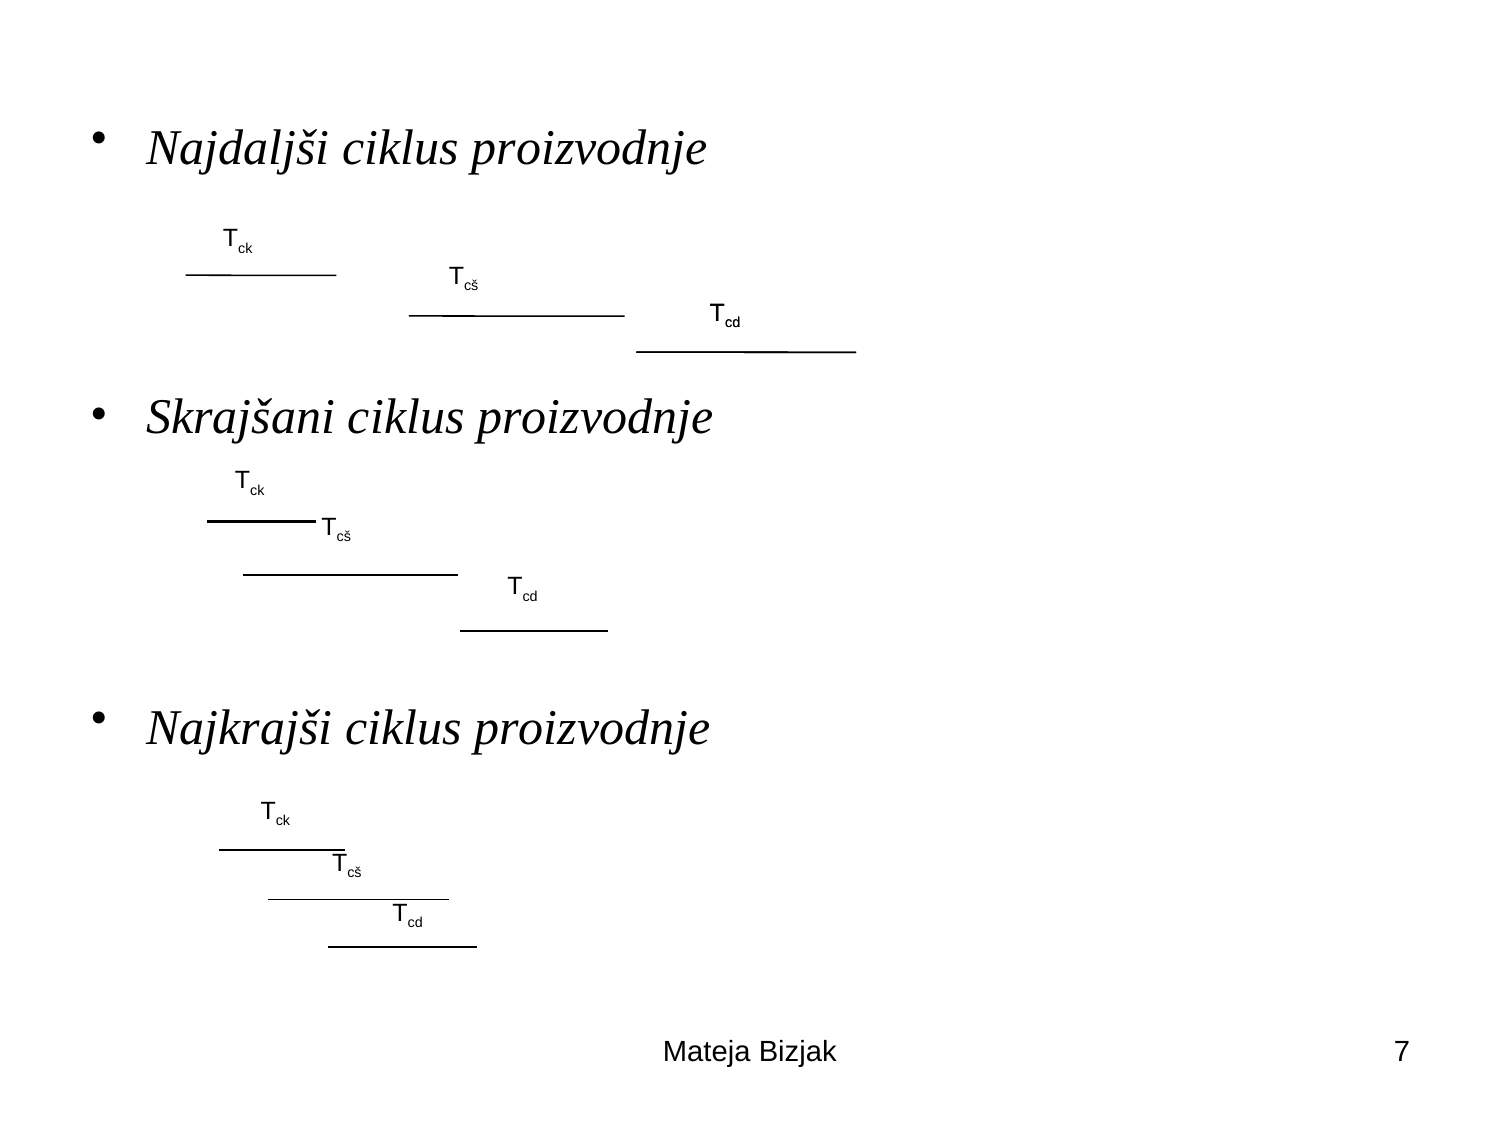

# Najdaljši ciklus proizvodnje
Skrajšani ciklus proizvodnje
Najkrajši ciklus proizvodnje
Tck
Tcš
Tcd
Tcd
Tck
Tcš
Tcd
Tck
Tcš
Tcd
Mateja Bizjak